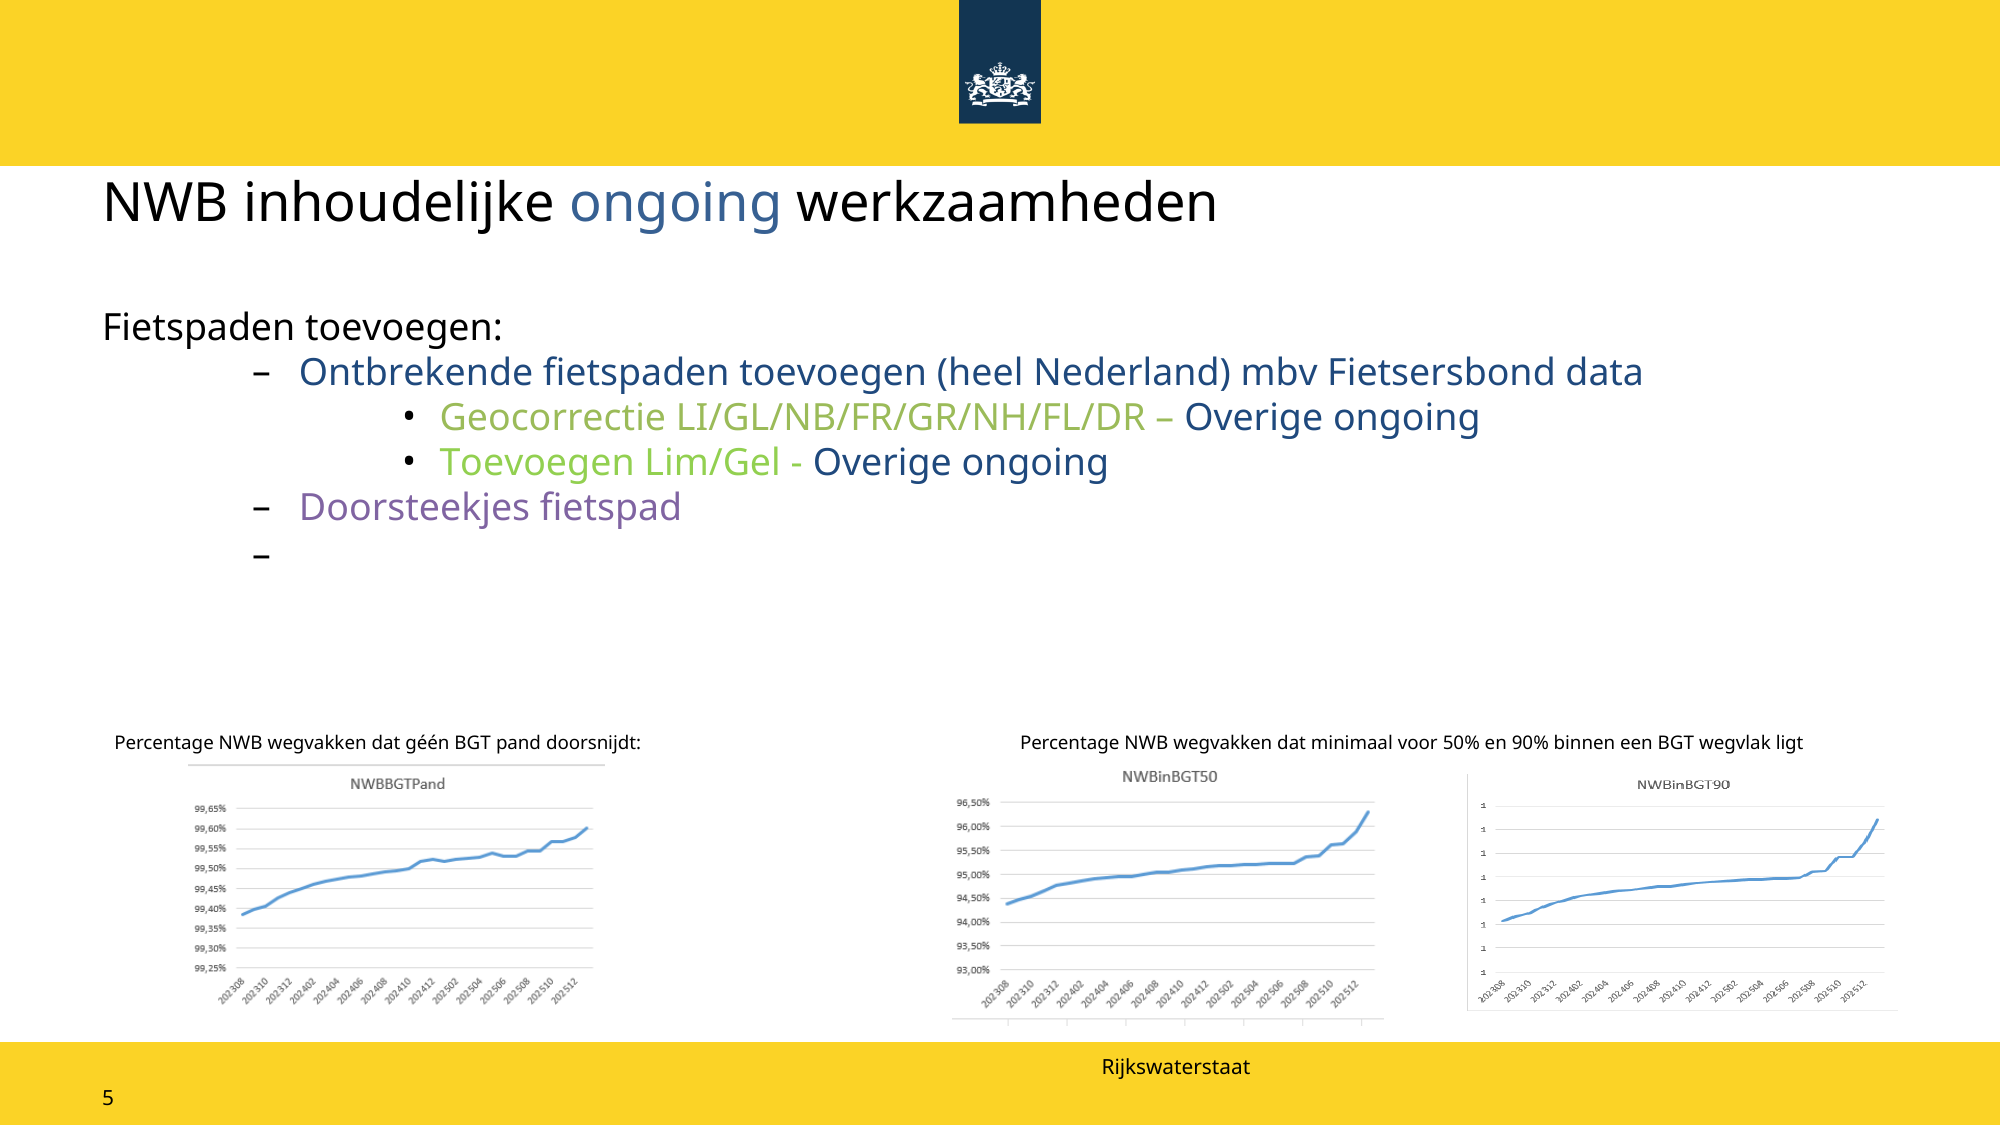

# NWB inhoudelijke ongoing werkzaamheden
Fietspaden toevoegen:
Ontbrekende fietspaden toevoegen (heel Nederland) mbv Fietsersbond data
Geocorrectie LI/GL/NB/FR/GR/NH/FL/DR – Overige ongoing
Toevoegen Lim/Gel - Overige ongoing
Doorsteekjes fietspad
Percentage NWB wegvakken dat géén BGT pand doorsnijdt:
 Percentage NWB wegvakken dat minimaal voor 50% en 90% binnen een BGT wegvlak ligt